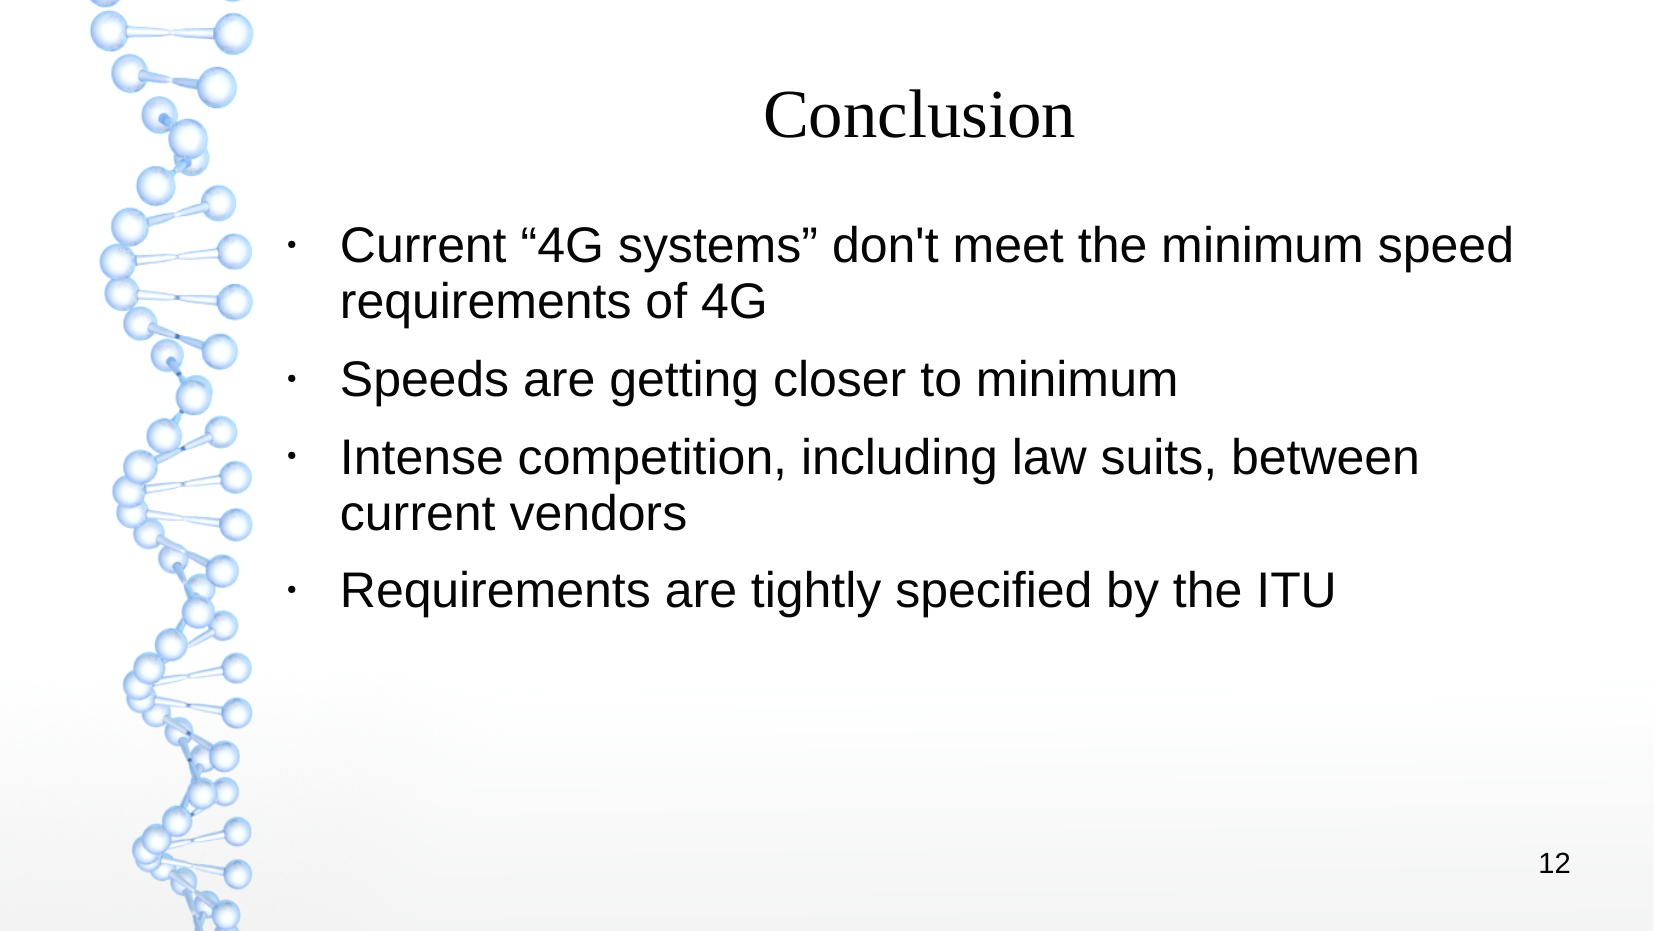

# Conclusion
Current “4G systems” don't meet the minimum speed requirements of 4G
Speeds are getting closer to minimum
Intense competition, including law suits, between current vendors
Requirements are tightly specified by the ITU
12